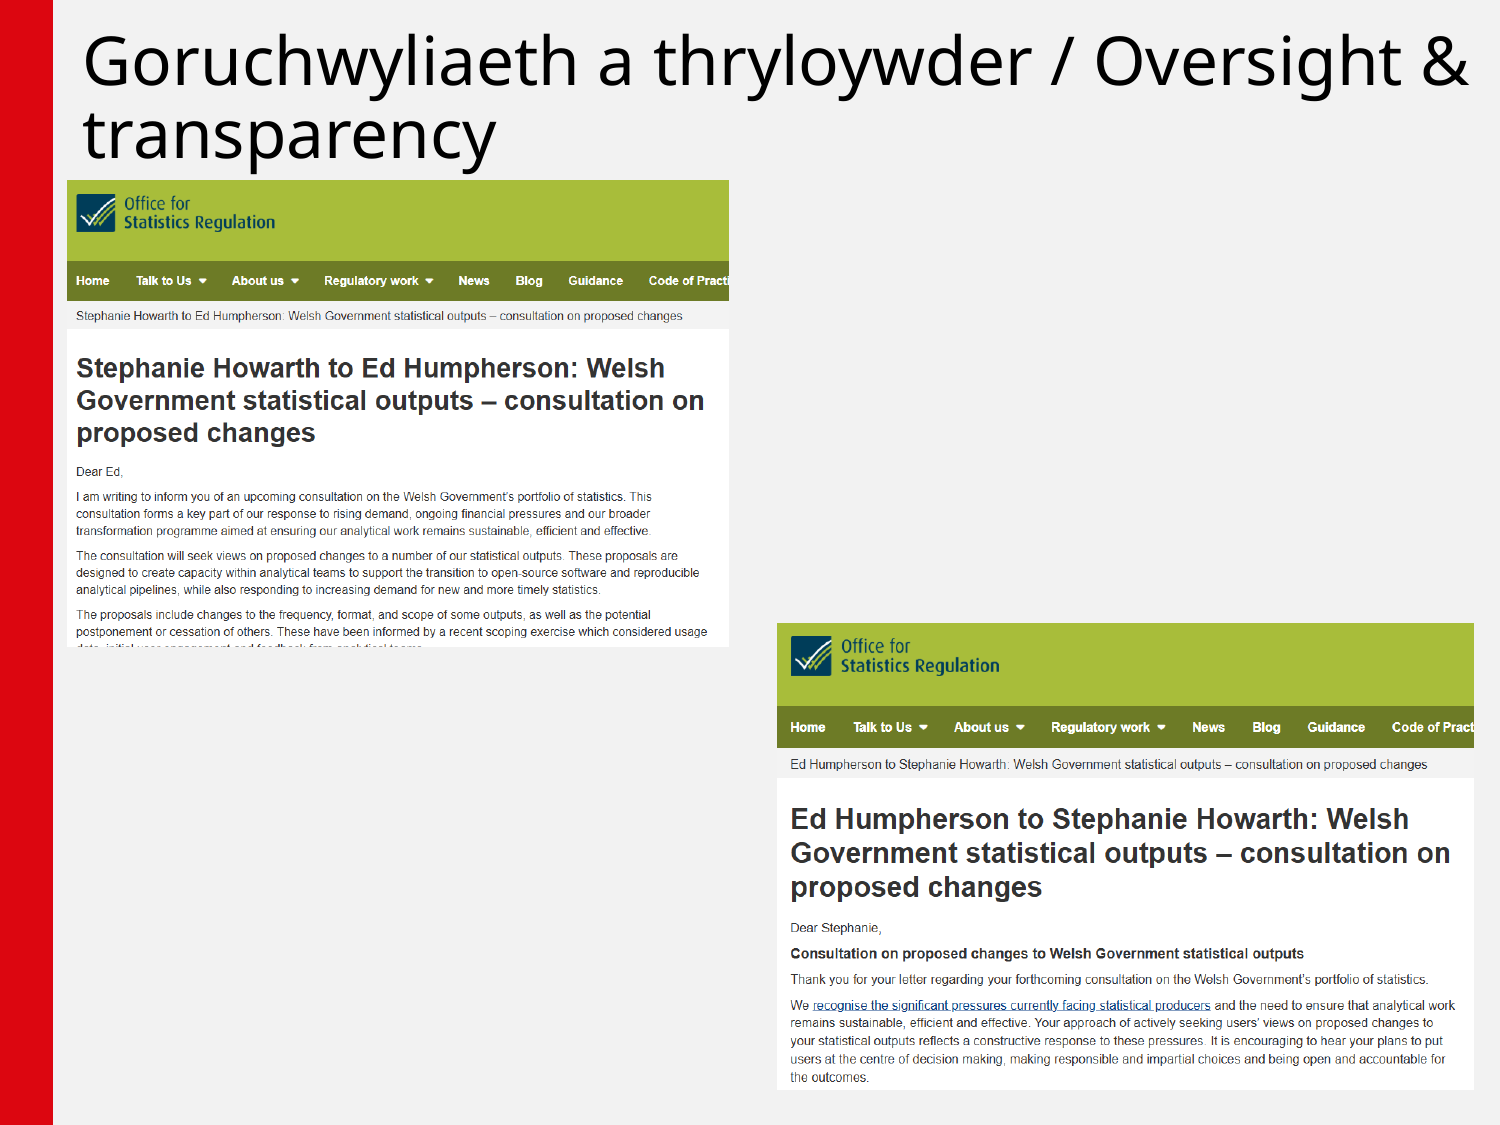

# Goruchwyliaeth a thryloywder / Oversight & transparency